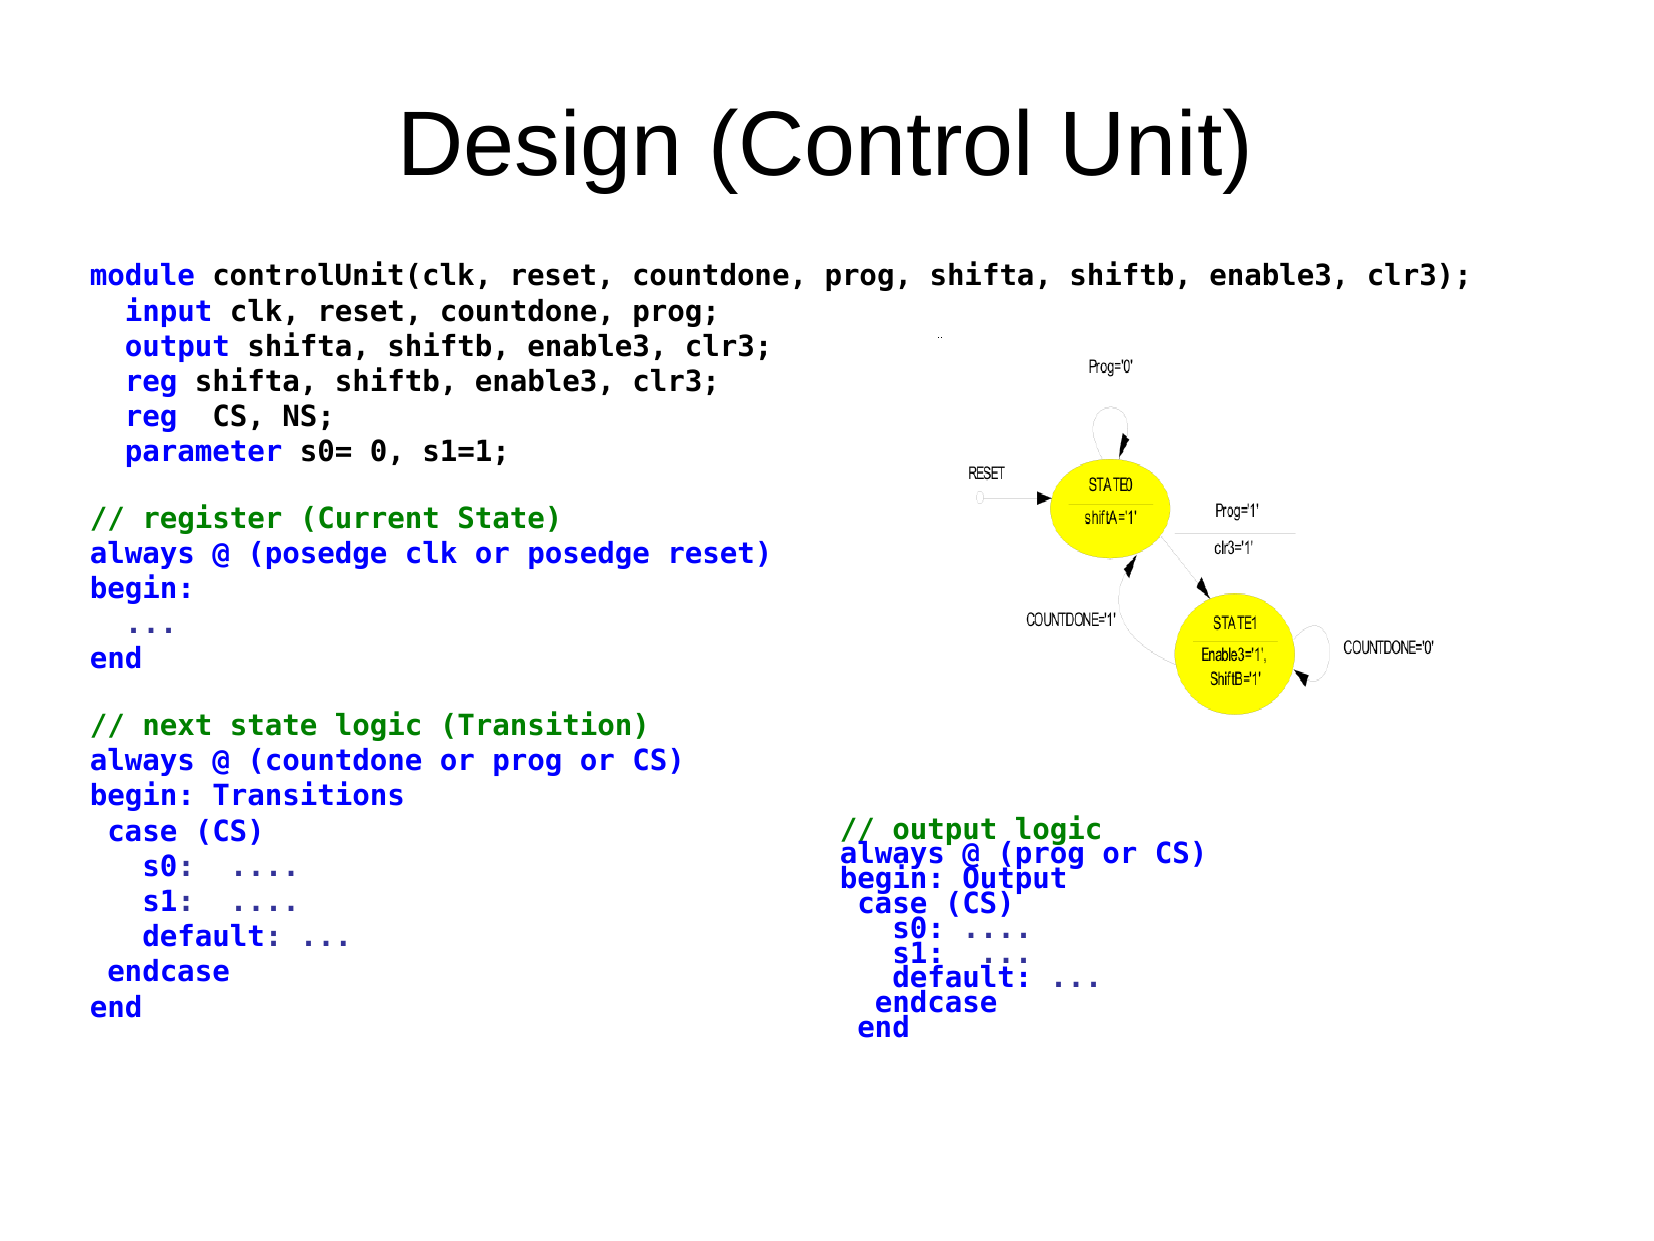

# Design (Control Unit)
module controlUnit(clk, reset, countdone, prog, shifta, shiftb, enable3, clr3);
 input clk, reset, countdone, prog;
 output shifta, shiftb, enable3, clr3;
 reg shifta, shiftb, enable3, clr3;
 reg CS, NS;
 parameter s0= 0, s1=1;
// register (Current State)
always @ (posedge clk or posedge reset)
begin:
 ...
end
// next state logic (Transition)
always @ (countdone or prog or CS)
begin: Transitions
 case (CS)
 s0: ....
 s1: ....
 default: ...
 endcase
end
// output logic
always @ (prog or CS)
begin: Output
 case (CS)
 s0: ....
 s1: ...
 default: ...
 endcase
 end